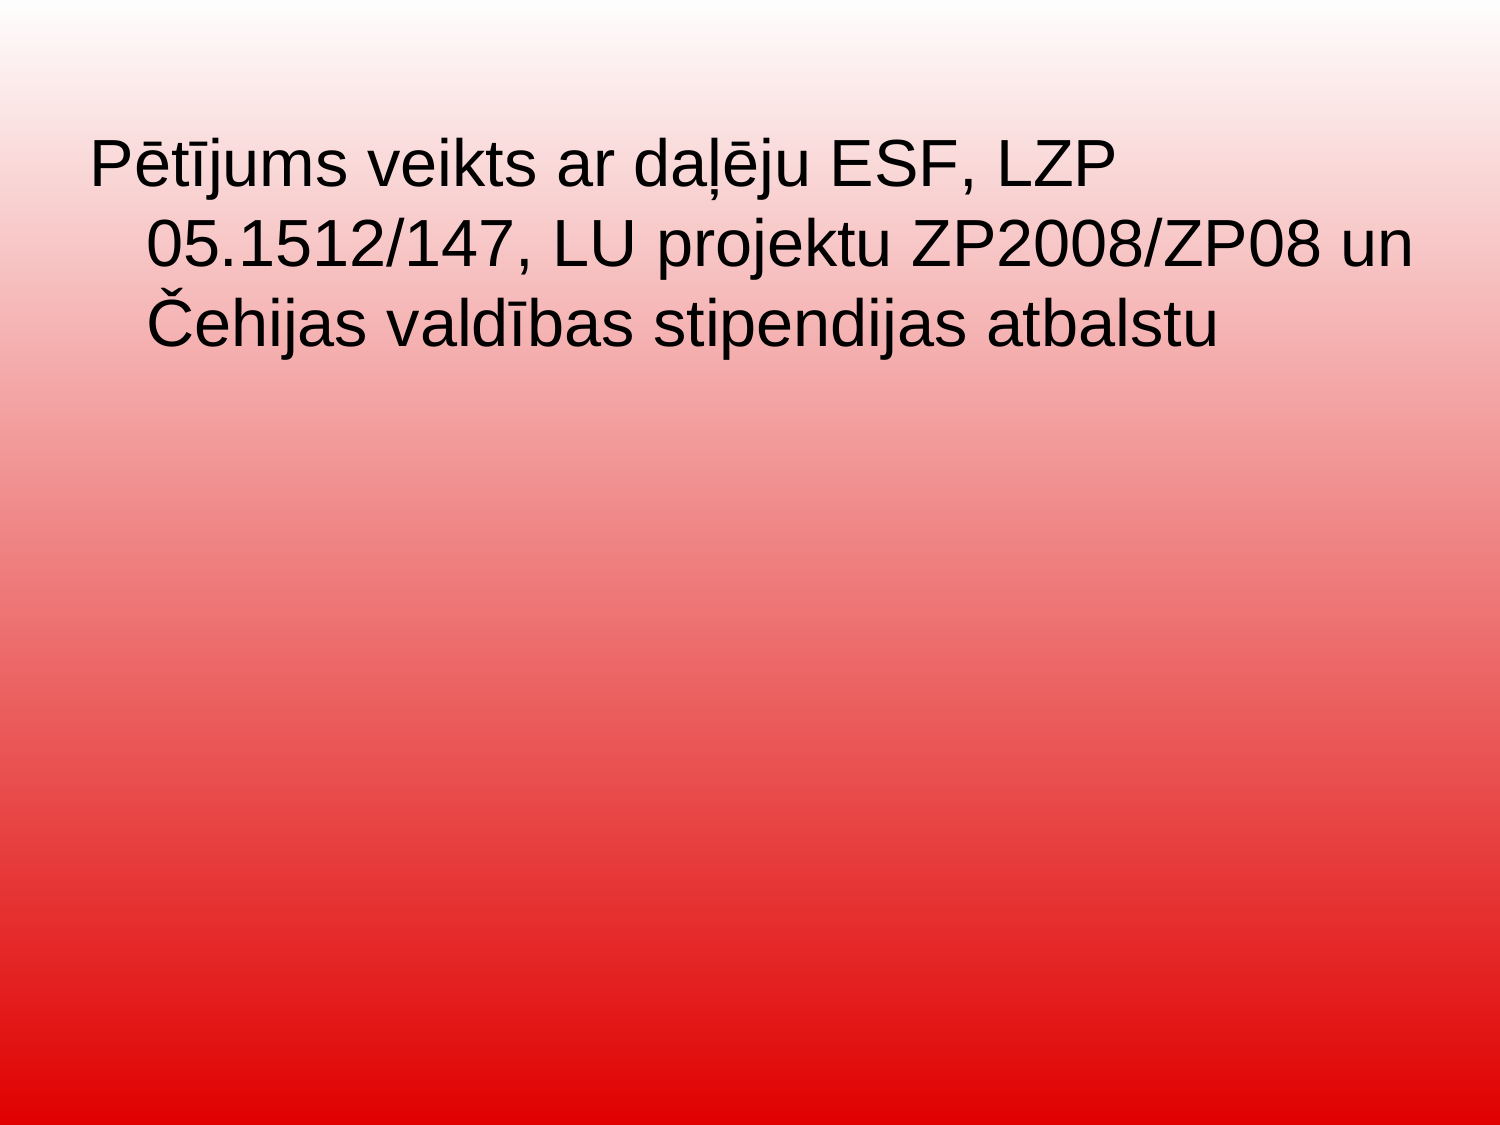

# Pētījums veikts ar daļēju ESF, LZP 05.1512/147, LU projektu ZP2008/ZP08 un Čehijas valdības stipendijas atbalstu